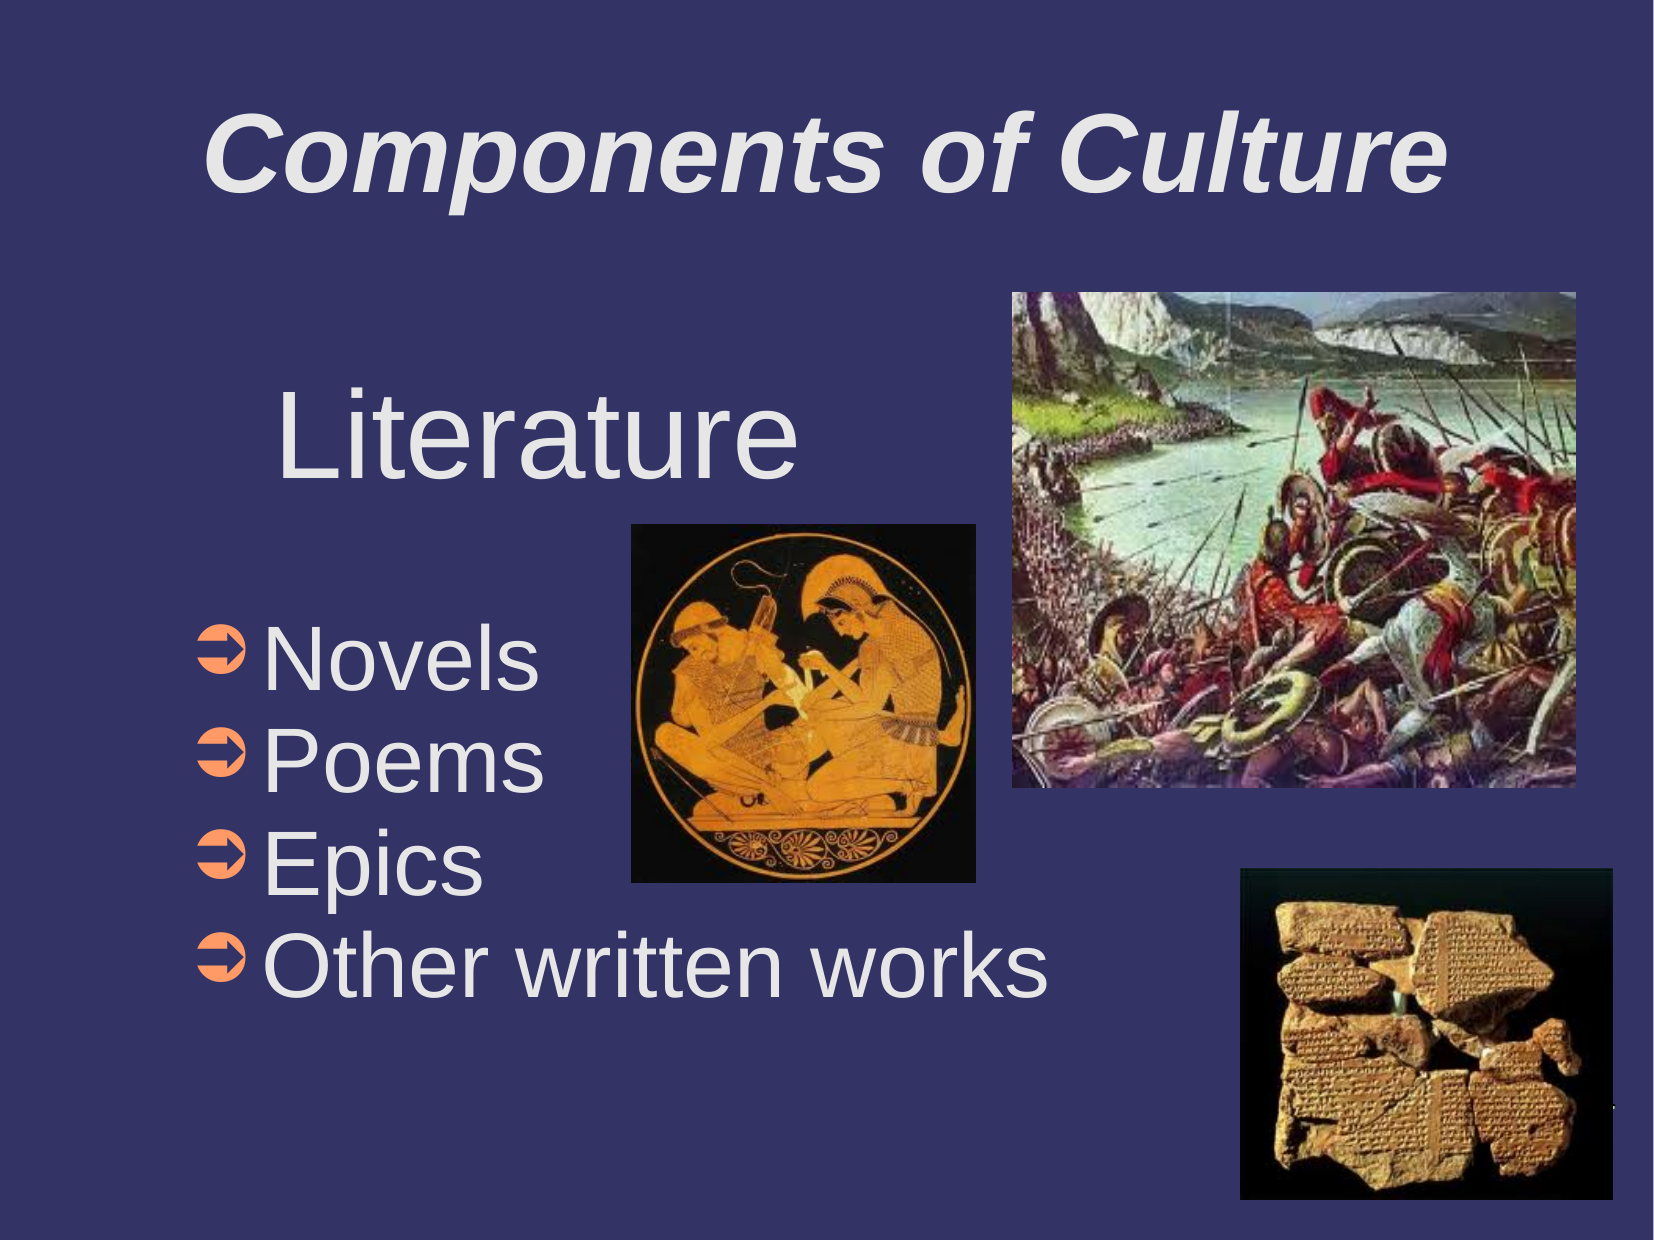

# Components of Culture
Literature
Novels
Poems
Epics
Other written works